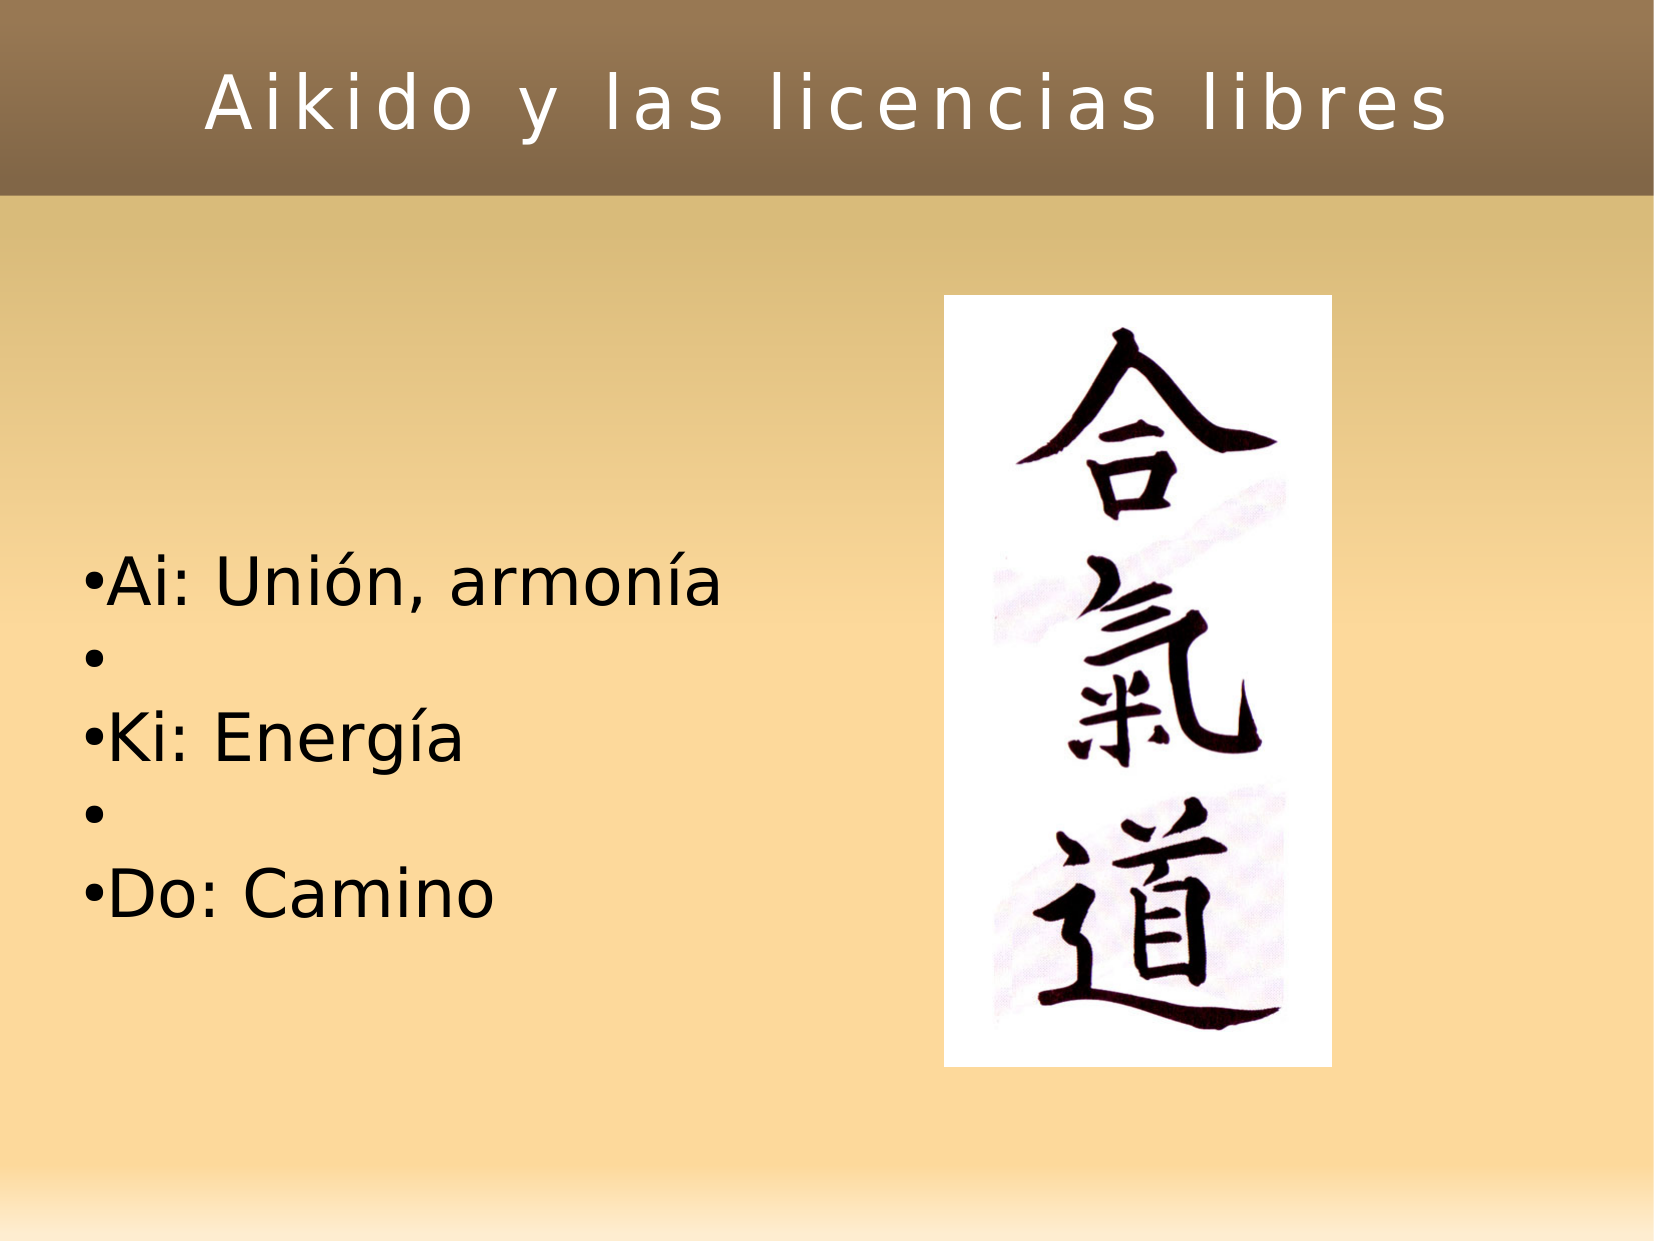

# Aikido y las licencias libres
Ai: Unión, armonía
Ki: Energía
Do: Camino